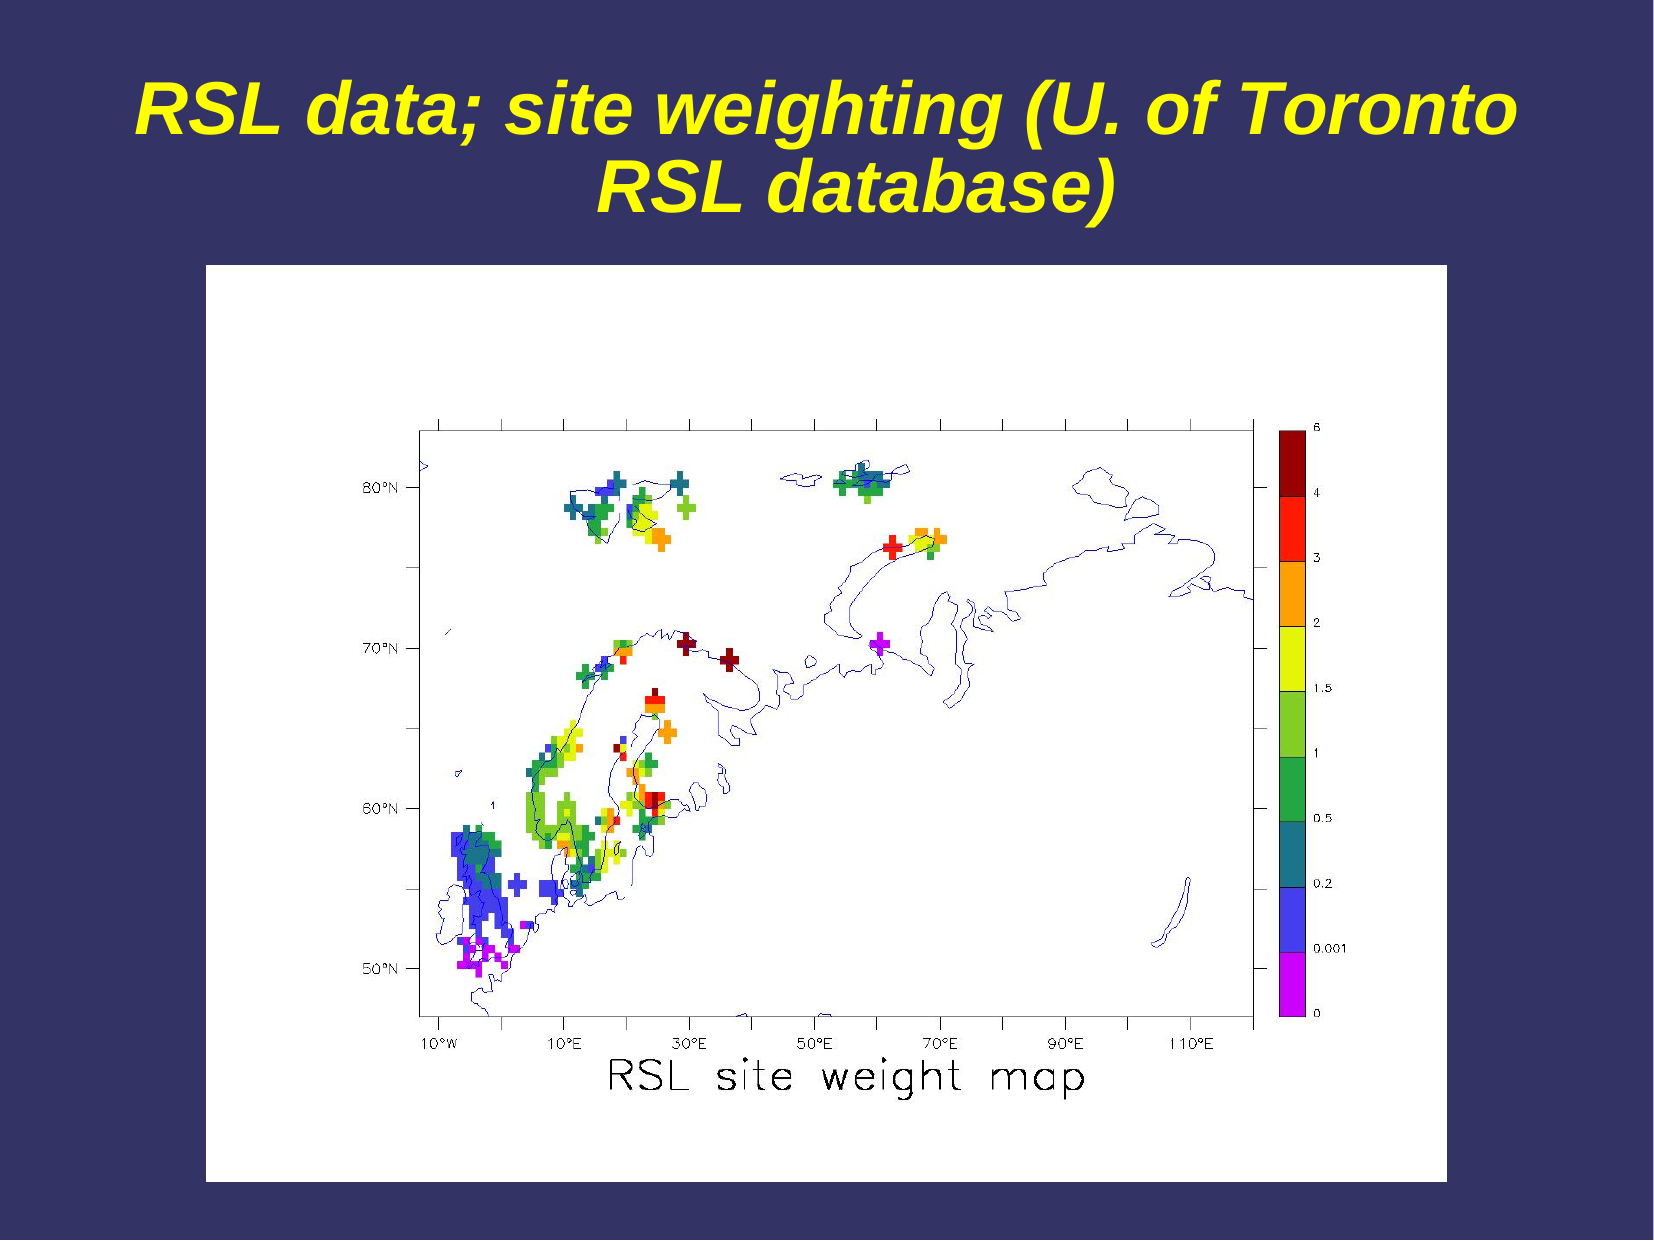

# RSL data; site weighting (U. of Toronto RSL database)